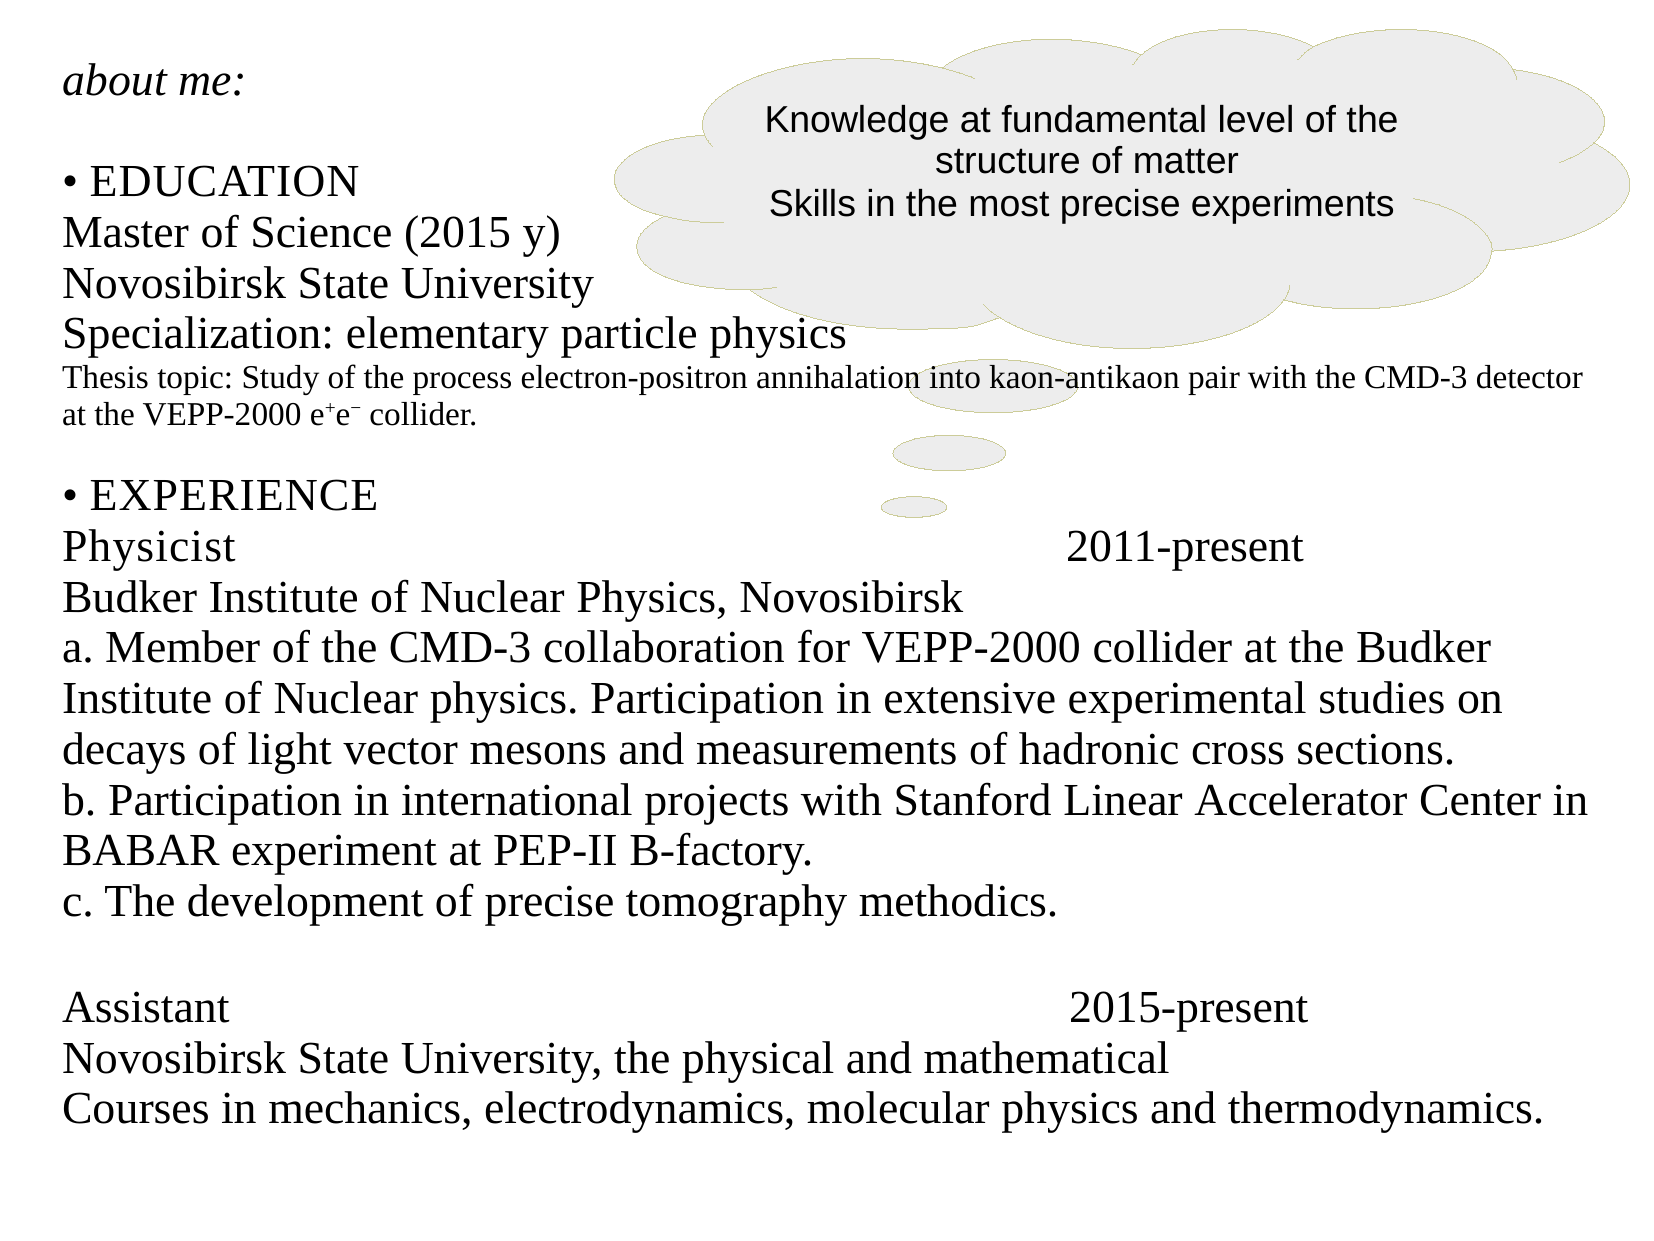

Knowledge at fundamental level of the
structure of matter
Skills in the most precise experiments
about me:
• Education
Master of Science (2015 y)
Novosibirsk State University
Specialization: elementary particle physics
Thesis topic: Study of the process electron-positron annihalation into kaon-antikaon pair with the CMD-3 detector at the VEPP-2000 e+e− collider.
• Experience
Physicist 2011-present
Budker Institute of Nuclear Physics, Novosibirsk
a. Member of the CMD-3 collaboration for VEPP-2000 collider at the Budker Institute of Nuclear physics. Participation in extensive experimental studies on decays of light vector mesons and measurements of hadronic cross sections.
b. Participation in international projects with Stanford Linear Accelerator Center in BABAR experiment at PEP-II B-factory.
c. The development of precise tomography methodics.
Assistant 2015-present
Novosibirsk State University, the physical and mathematical
Courses in mechanics, electrodynamics, molecular physics and thermodynamics.